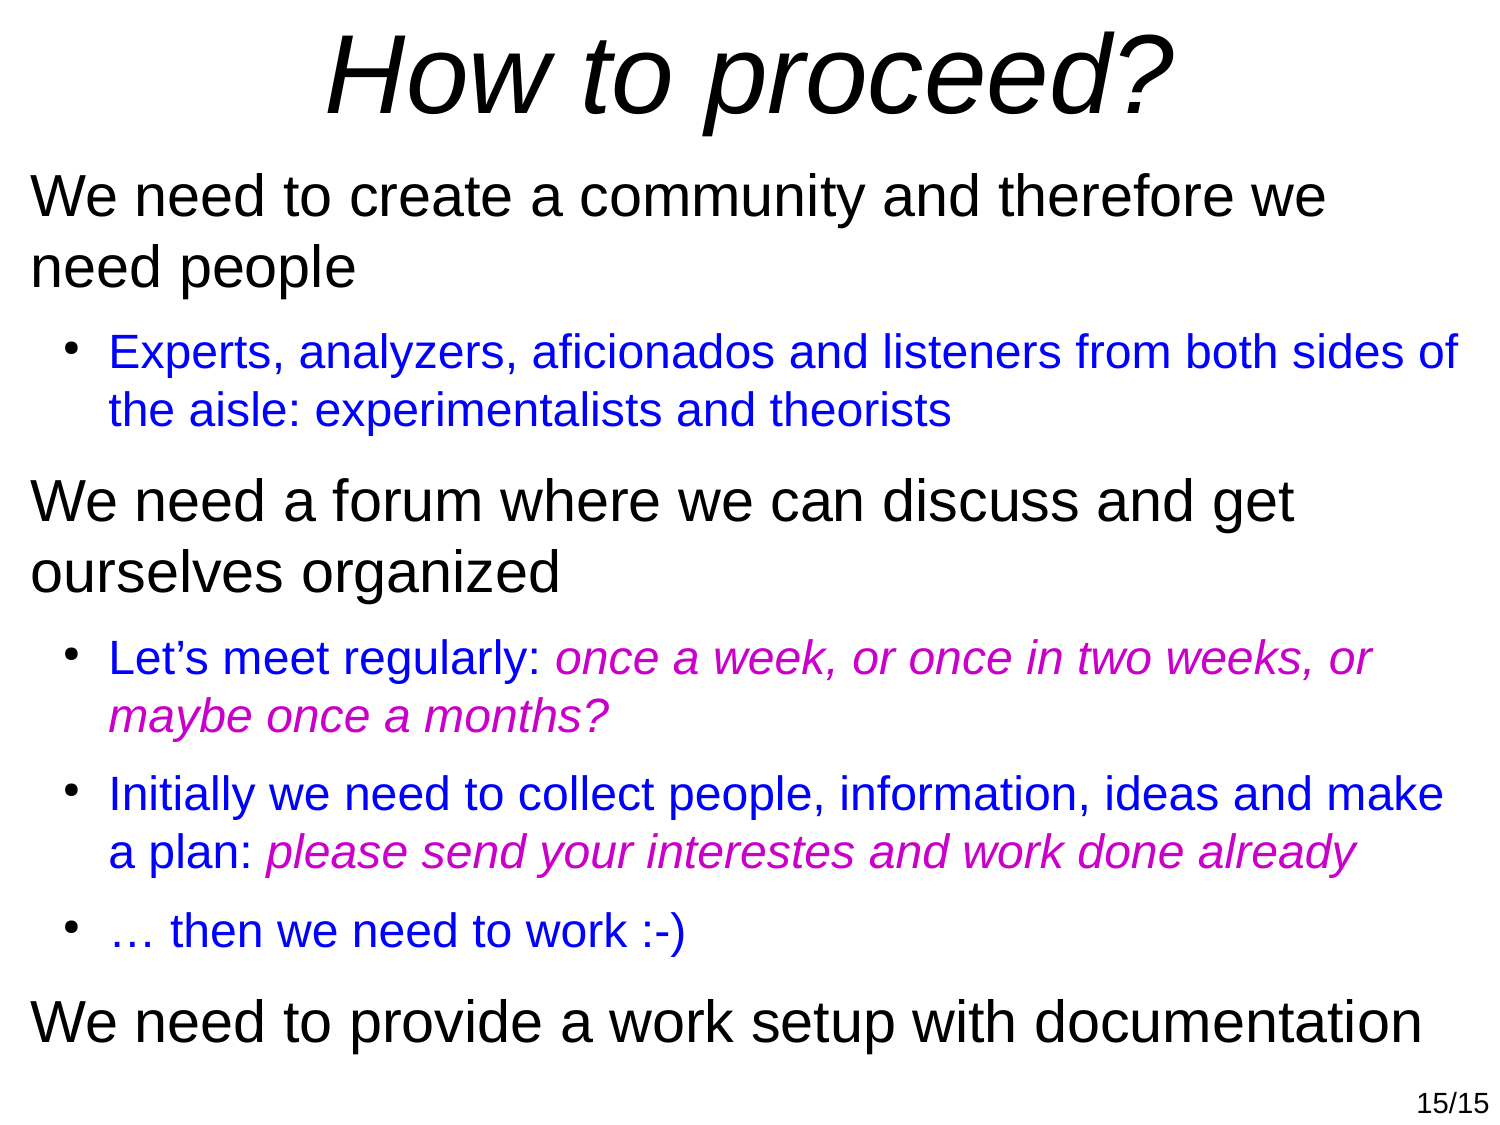

How to proceed?
# We need to create a community and therefore we need people
Experts, analyzers, aficionados and listeners from both sides of the aisle: experimentalists and theorists
We need a forum where we can discuss and get ourselves organized
Let’s meet regularly: once a week, or once in two weeks, or maybe once a months?
Initially we need to collect people, information, ideas and make a plan: please send your interestes and work done already
… then we need to work :-)
We need to provide a work setup with documentation